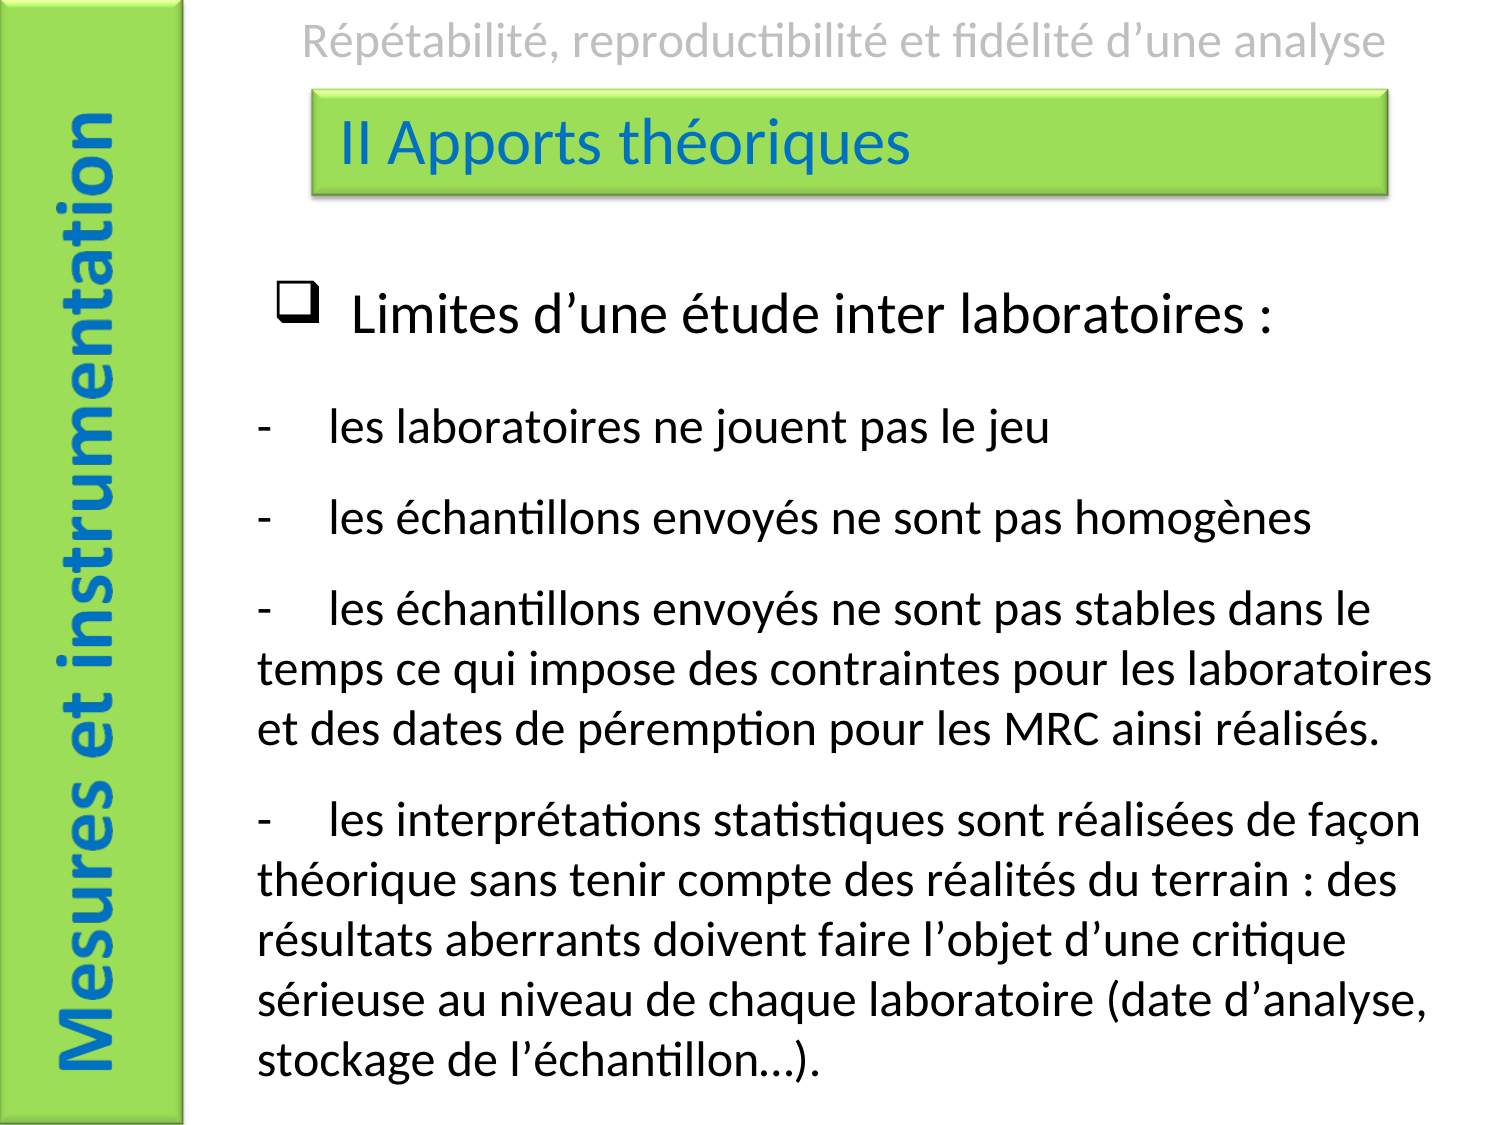

Répétabilité, reproductibilité et fidélité d’une analyse
II Apports théoriques
 Limites d’une étude inter laboratoires :
-     les laboratoires ne jouent pas le jeu
-     les échantillons envoyés ne sont pas homogènes
- les échantillons envoyés ne sont pas stables dans le temps ce qui impose des contraintes pour les laboratoires et des dates de péremption pour les MRC ainsi réalisés.
- les interprétations statistiques sont réalisées de façon théorique sans tenir compte des réalités du terrain : des résultats aberrants doivent faire l’objet d’une critique sérieuse au niveau de chaque laboratoire (date d’analyse, stockage de l’échantillon…).